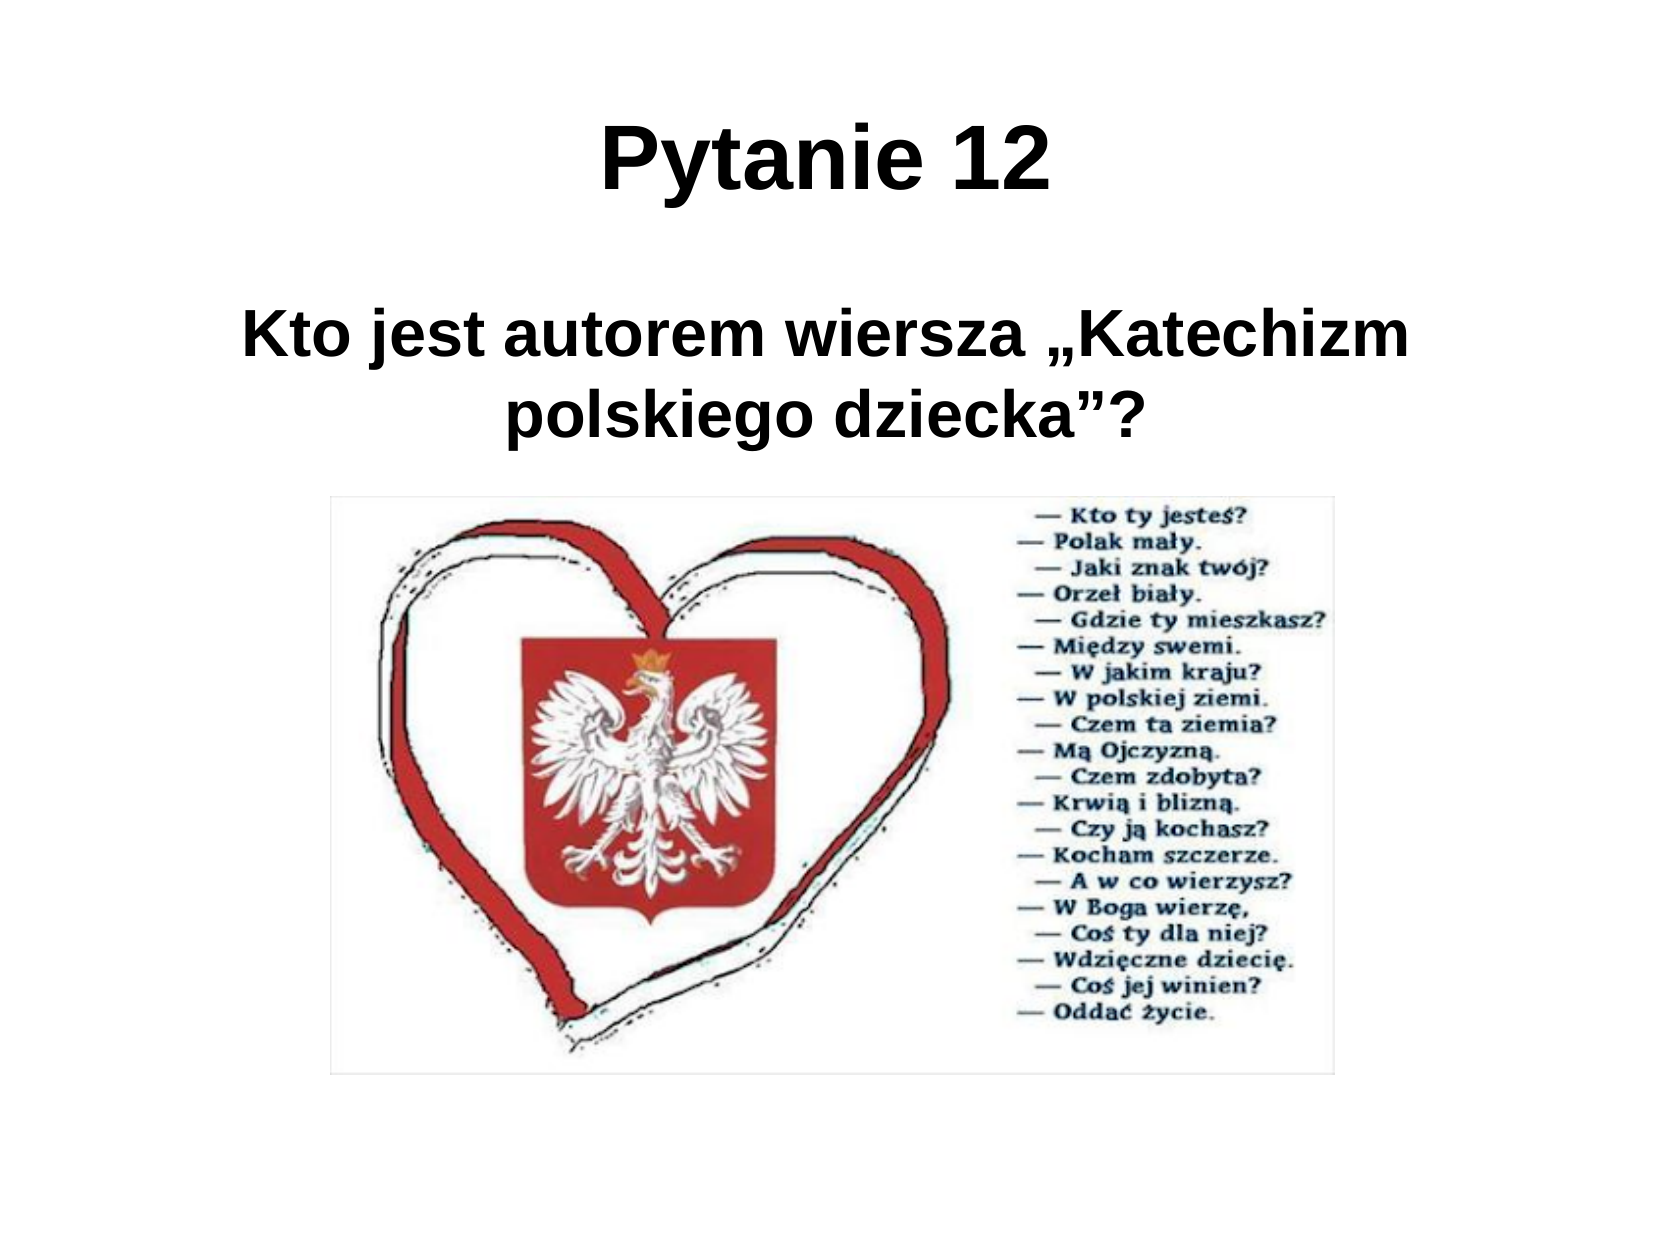

# Pytanie 12
Kto jest autorem wiersza „Katechizm polskiego dziecka”?